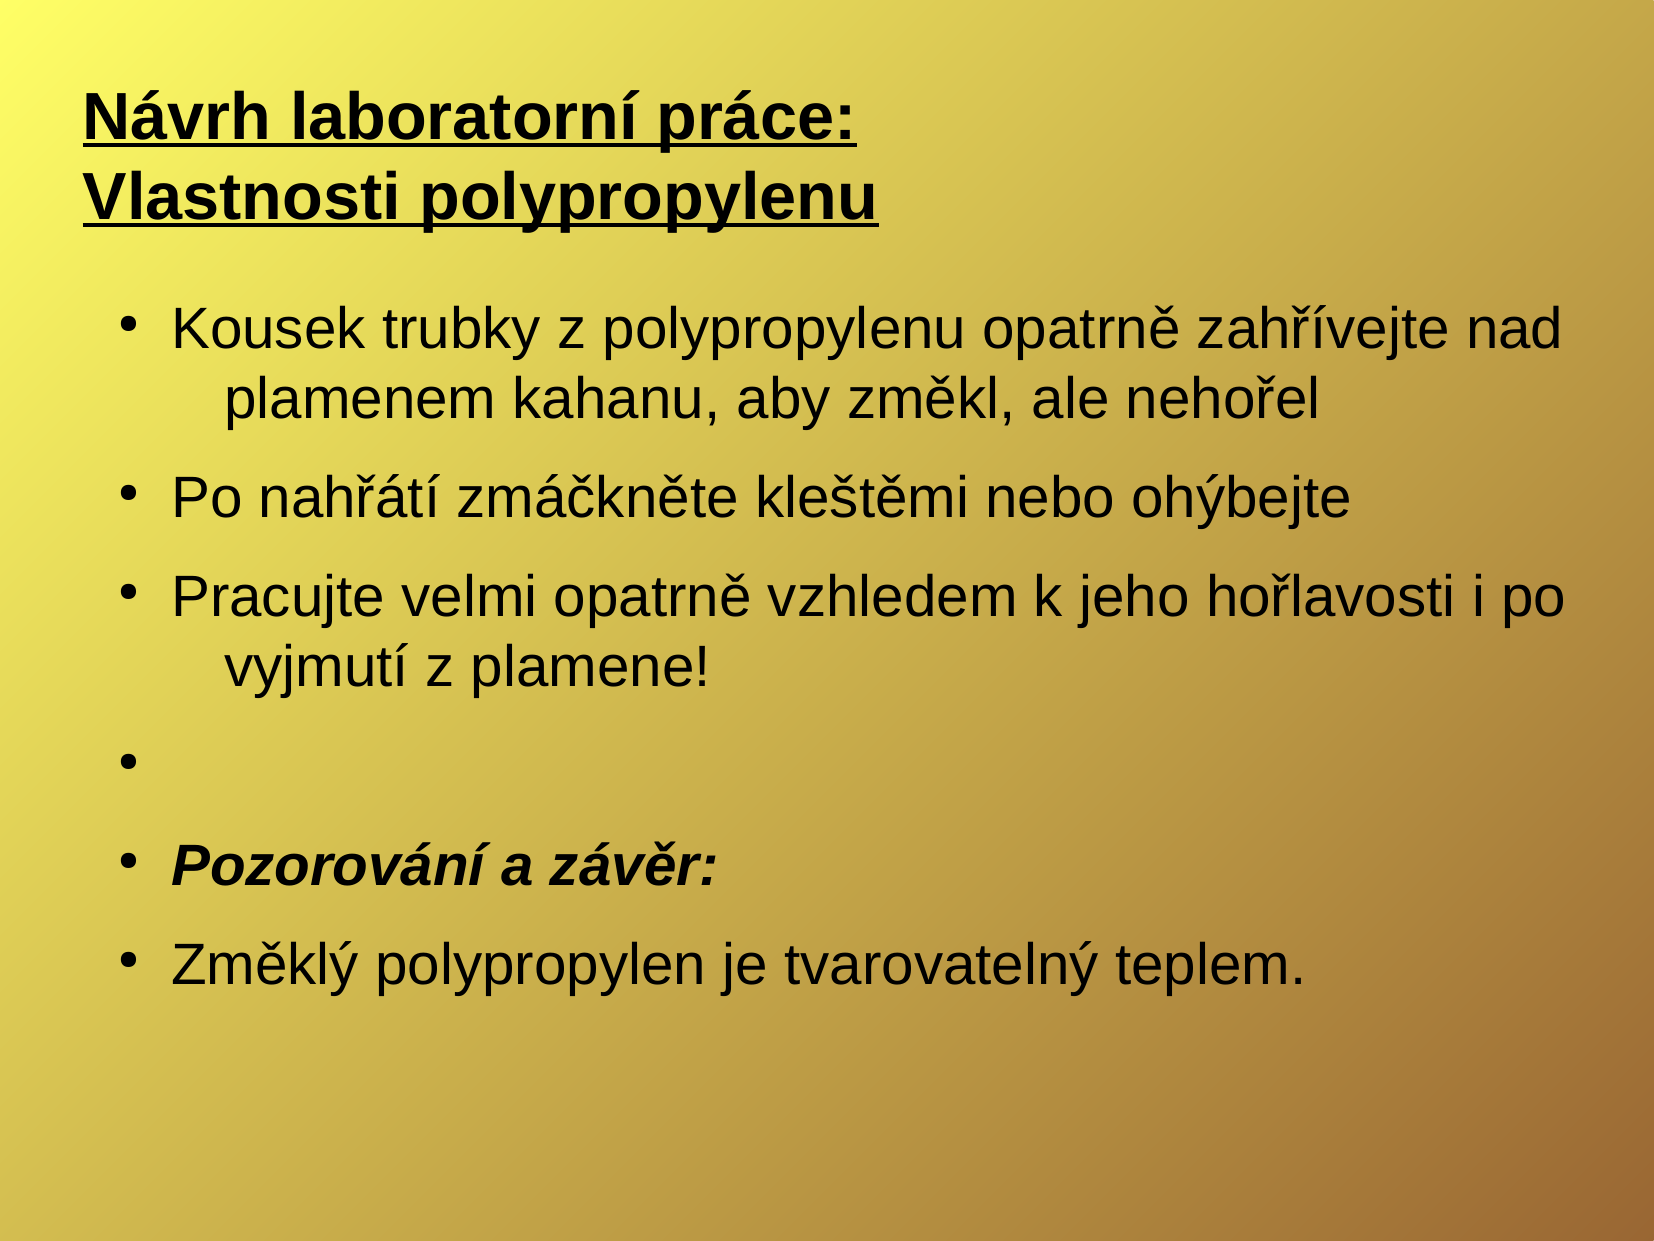

# Návrh laboratorní práce: Vlastnosti polypropylenu
Kousek trubky z polypropylenu opatrně zahřívejte nad plamenem kahanu, aby změkl, ale nehořel
Po nahřátí zmáčkněte kleštěmi nebo ohýbejte
Pracujte velmi opatrně vzhledem k jeho hořlavosti i po vyjmutí z plamene!
Pozorování a závěr:
Změklý polypropylen je tvarovatelný teplem.